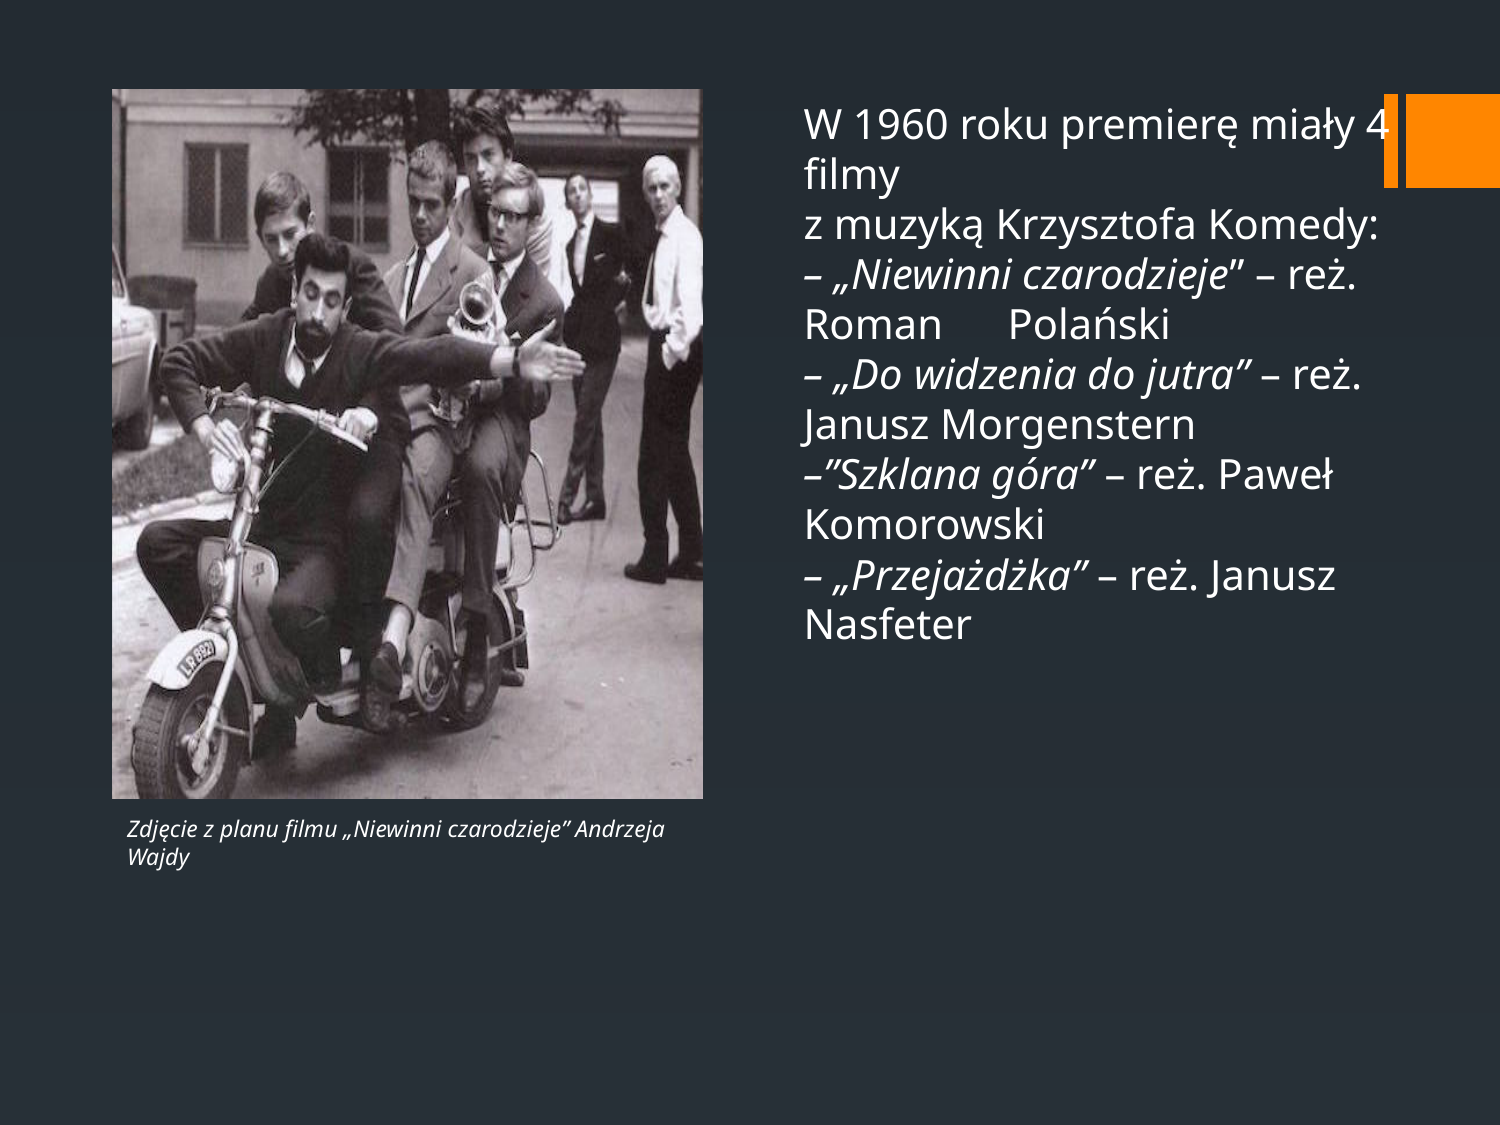

# W 1960 roku premierę miały 4 filmy z muzyką Krzysztofa Komedy: – „Niewinni czarodzieje” – reż. Roman Polański – „Do widzenia do jutra” – reż. Janusz Morgenstern –”Szklana góra” – reż. Paweł Komorowski – „Przejażdżka” – reż. Janusz Nasfeter
Zdjęcie z planu filmu „Niewinni czarodzieje” Andrzeja Wajdy